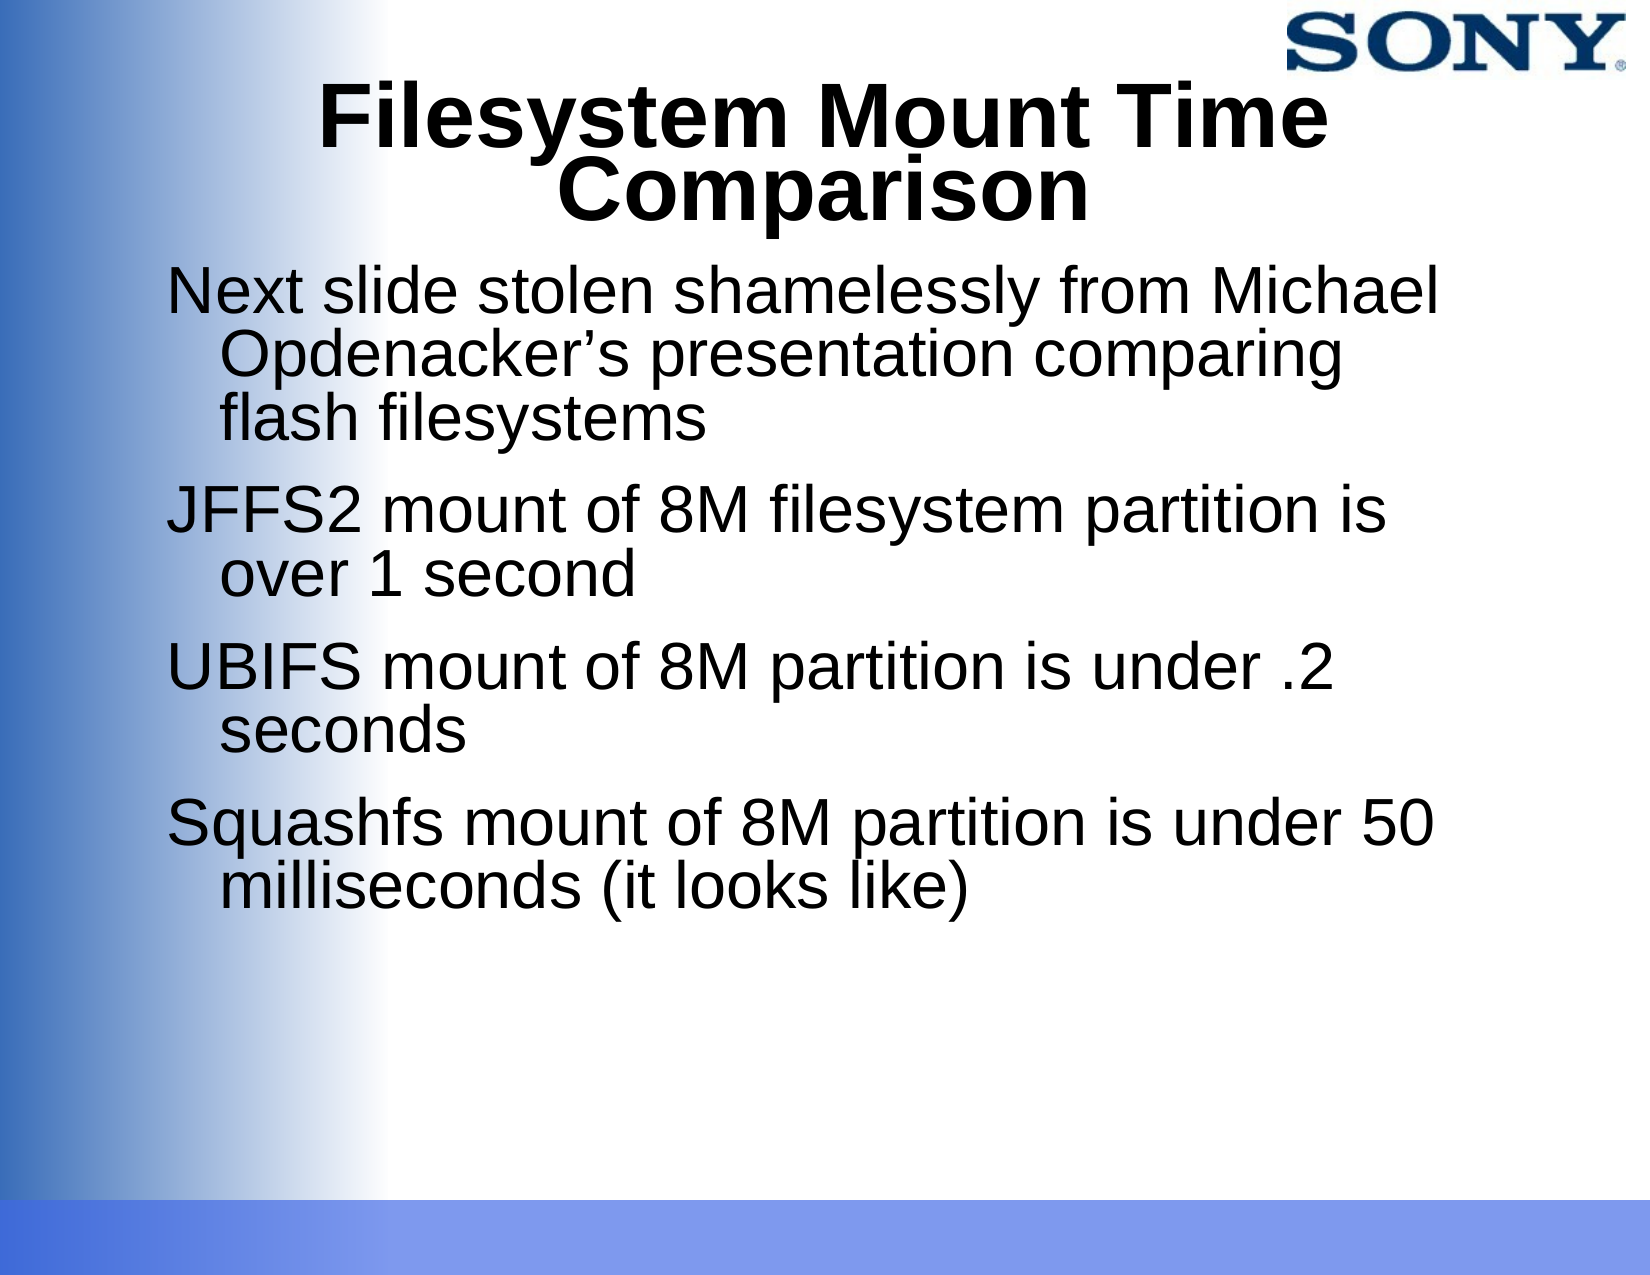

# Filesystem Mount Time Comparison
Next slide stolen shamelessly from Michael Opdenacker’s presentation comparing flash filesystems
JFFS2 mount of 8M filesystem partition is over 1 second
UBIFS mount of 8M partition is under .2 seconds
Squashfs mount of 8M partition is under 50 milliseconds (it looks like)